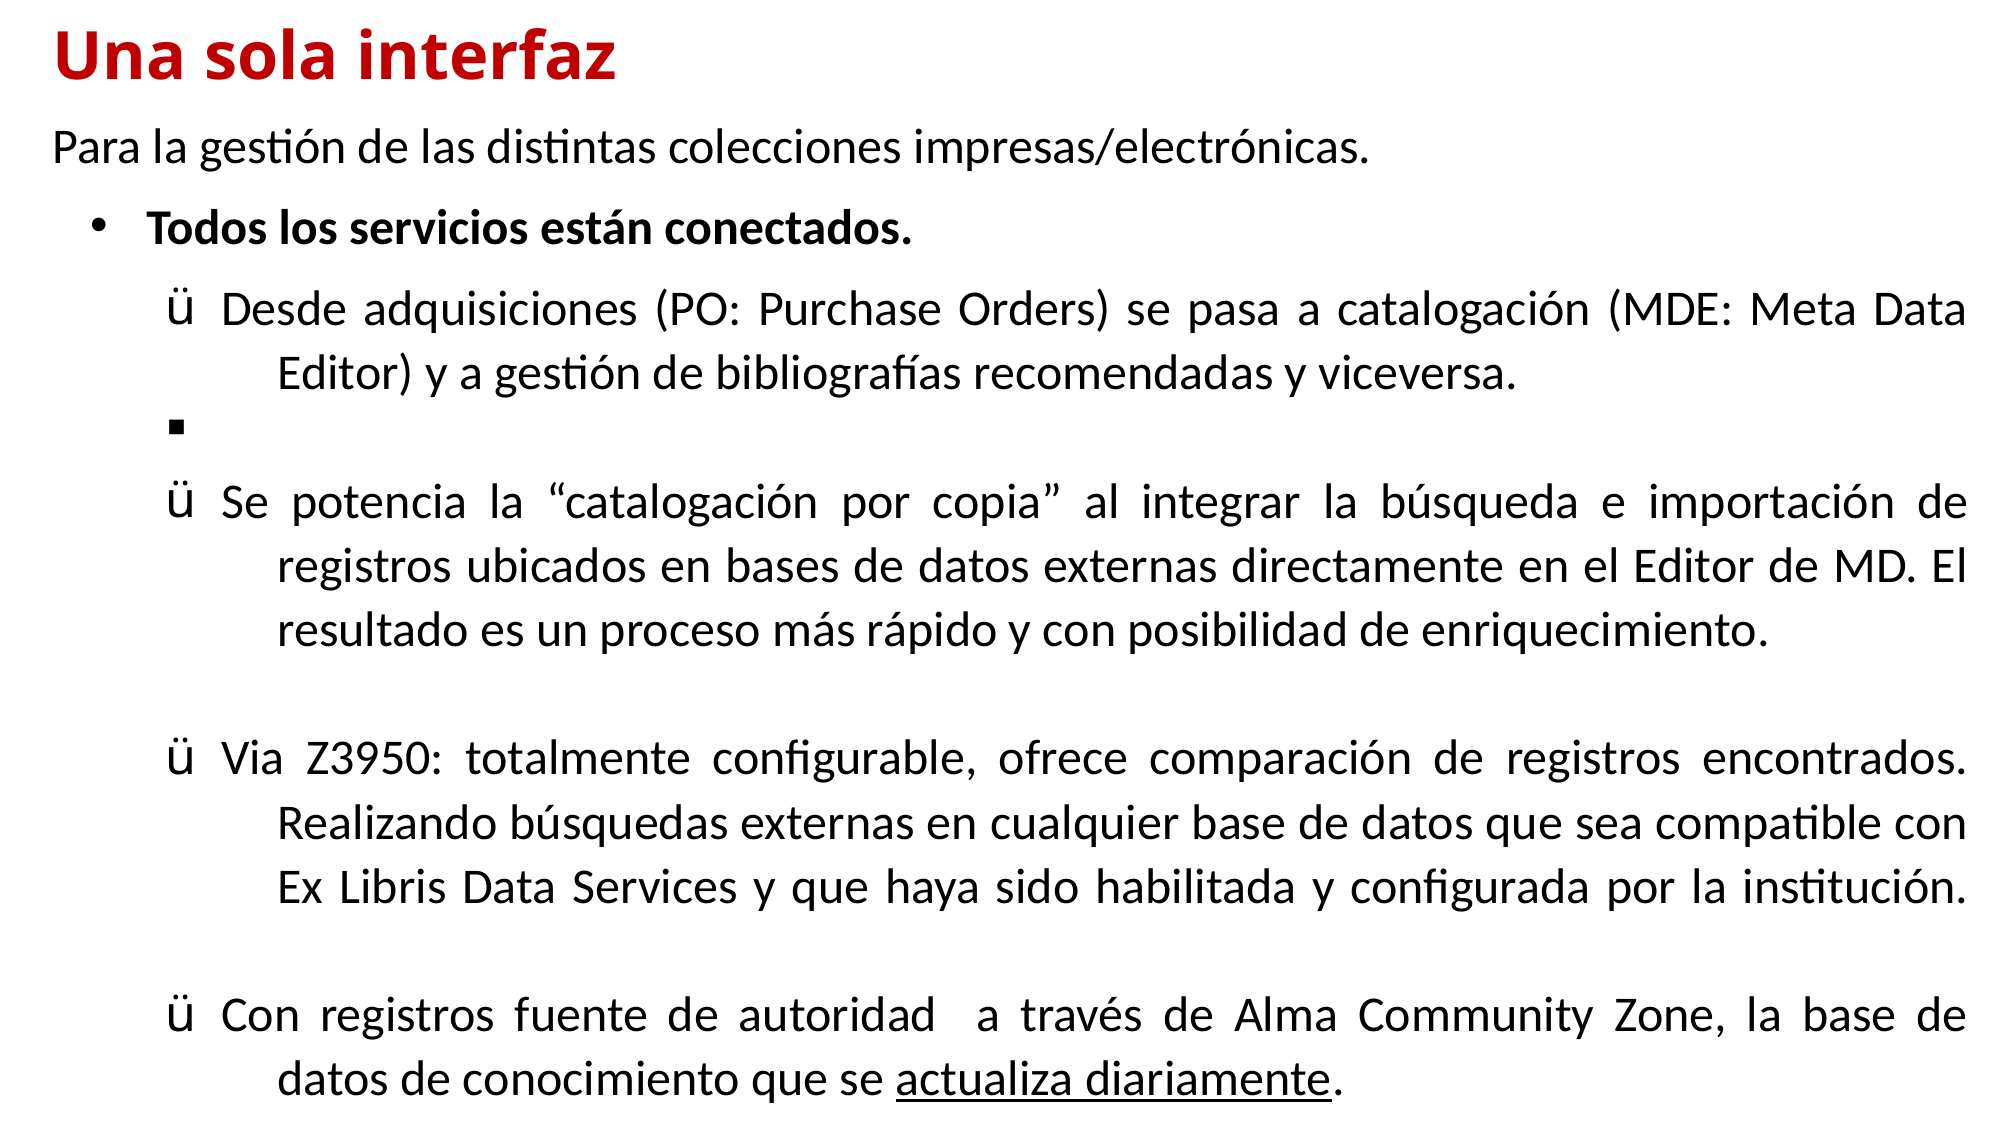

Una sola interfaz
Para la gestión de las distintas colecciones impresas/electrónicas.
Todos los servicios están conectados.
Desde adquisiciones (PO: Purchase Orders) se pasa a catalogación (MDE: Meta Data Editor) y a gestión de bibliografías recomendadas y viceversa.
Se potencia la “catalogación por copia” al integrar la búsqueda e importación de registros ubicados en bases de datos externas directamente en el Editor de MD. El resultado es un proceso más rápido y con posibilidad de enriquecimiento.
Via Z3950: totalmente configurable, ofrece comparación de registros encontrados.
Realizando búsquedas externas en cualquier base de datos que sea compatible con Ex Libris Data Services y que haya sido habilitada y configurada por la institución.
Con registros fuente de autoridad a través de Alma Community Zone, la base de datos de conocimiento que se actualiza diariamente.